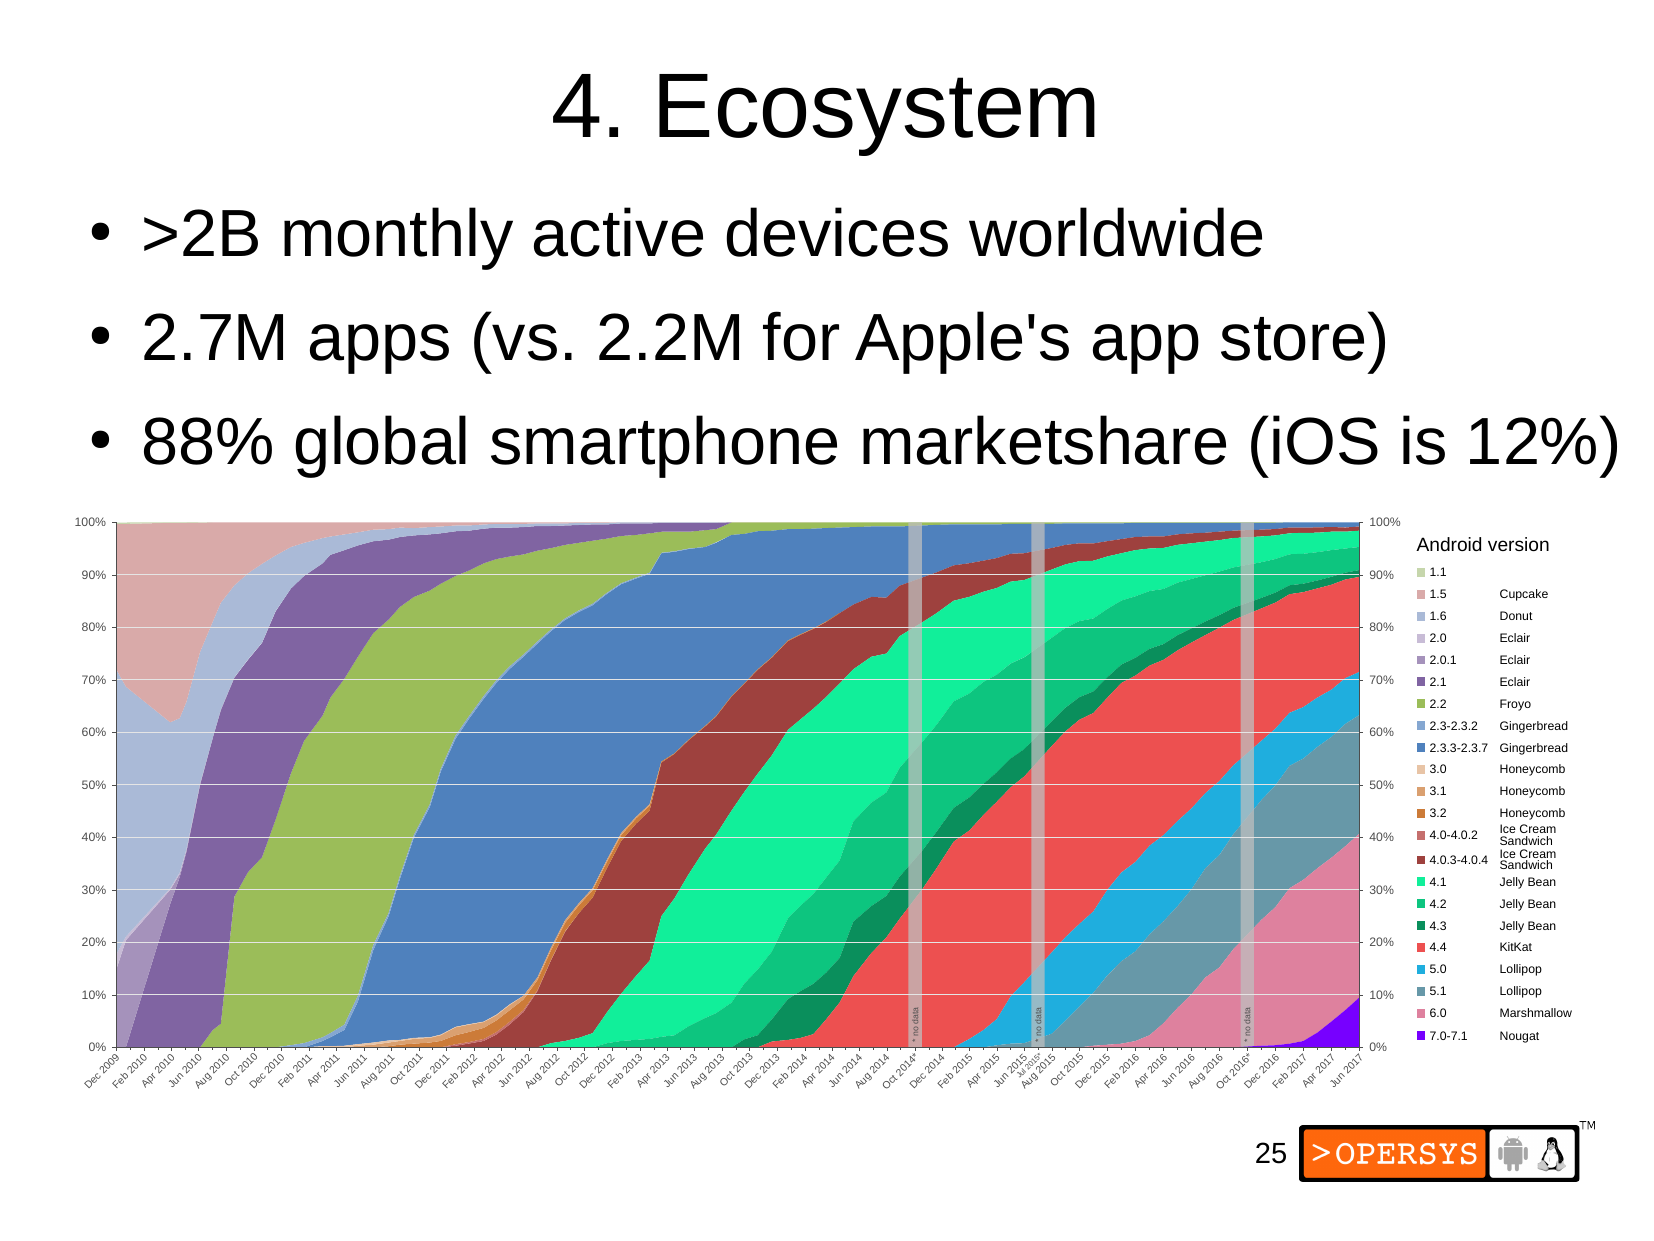

# 4. Ecosystem
>2B monthly active devices worldwide
2.7M apps (vs. 2.2M for Apple's app store)
88% global smartphone marketshare (iOS is 12%)